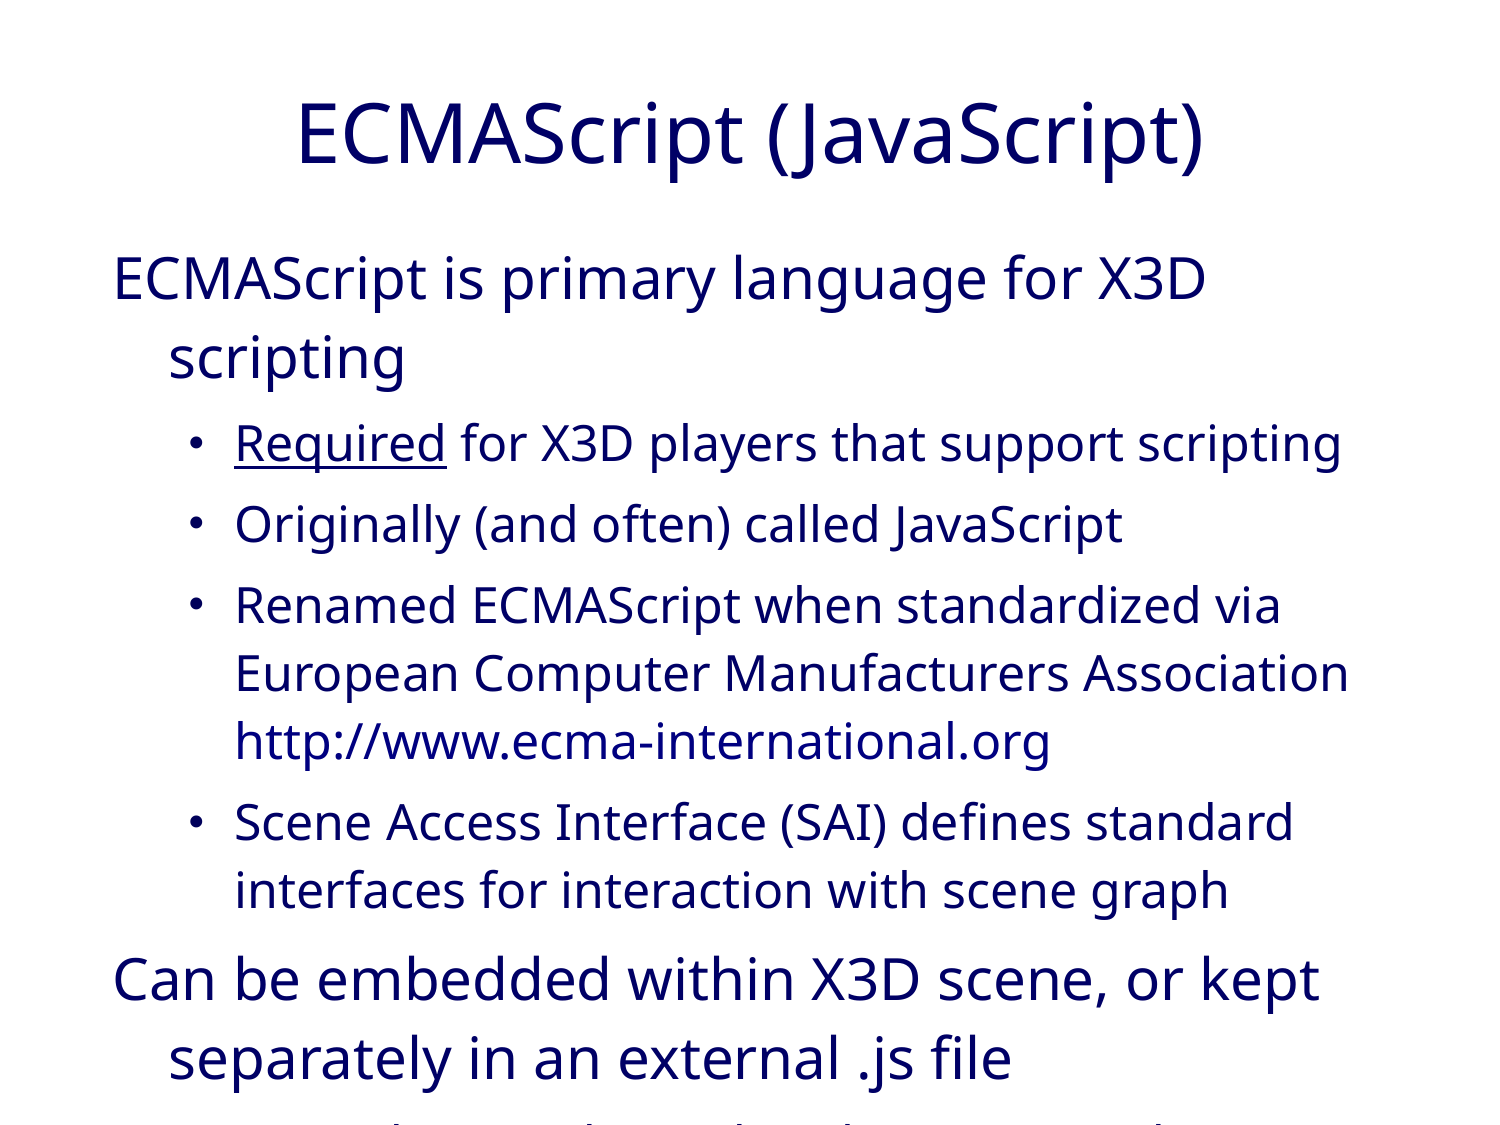

# ECMAScript (JavaScript)
ECMAScript is primary language for X3D scripting
Required for X3D players that support scripting
Originally (and often) called JavaScript
Renamed ECMAScript when standardized via European Computer Manufacturers Association http://www.ecma-international.org
Scene Access Interface (SAI) defines standard interfaces for interaction with scene graph
Can be embedded within X3D scene, or kept separately in an external .js file
X3D-Edit provides code colorization and syntax support when editing separate .js file